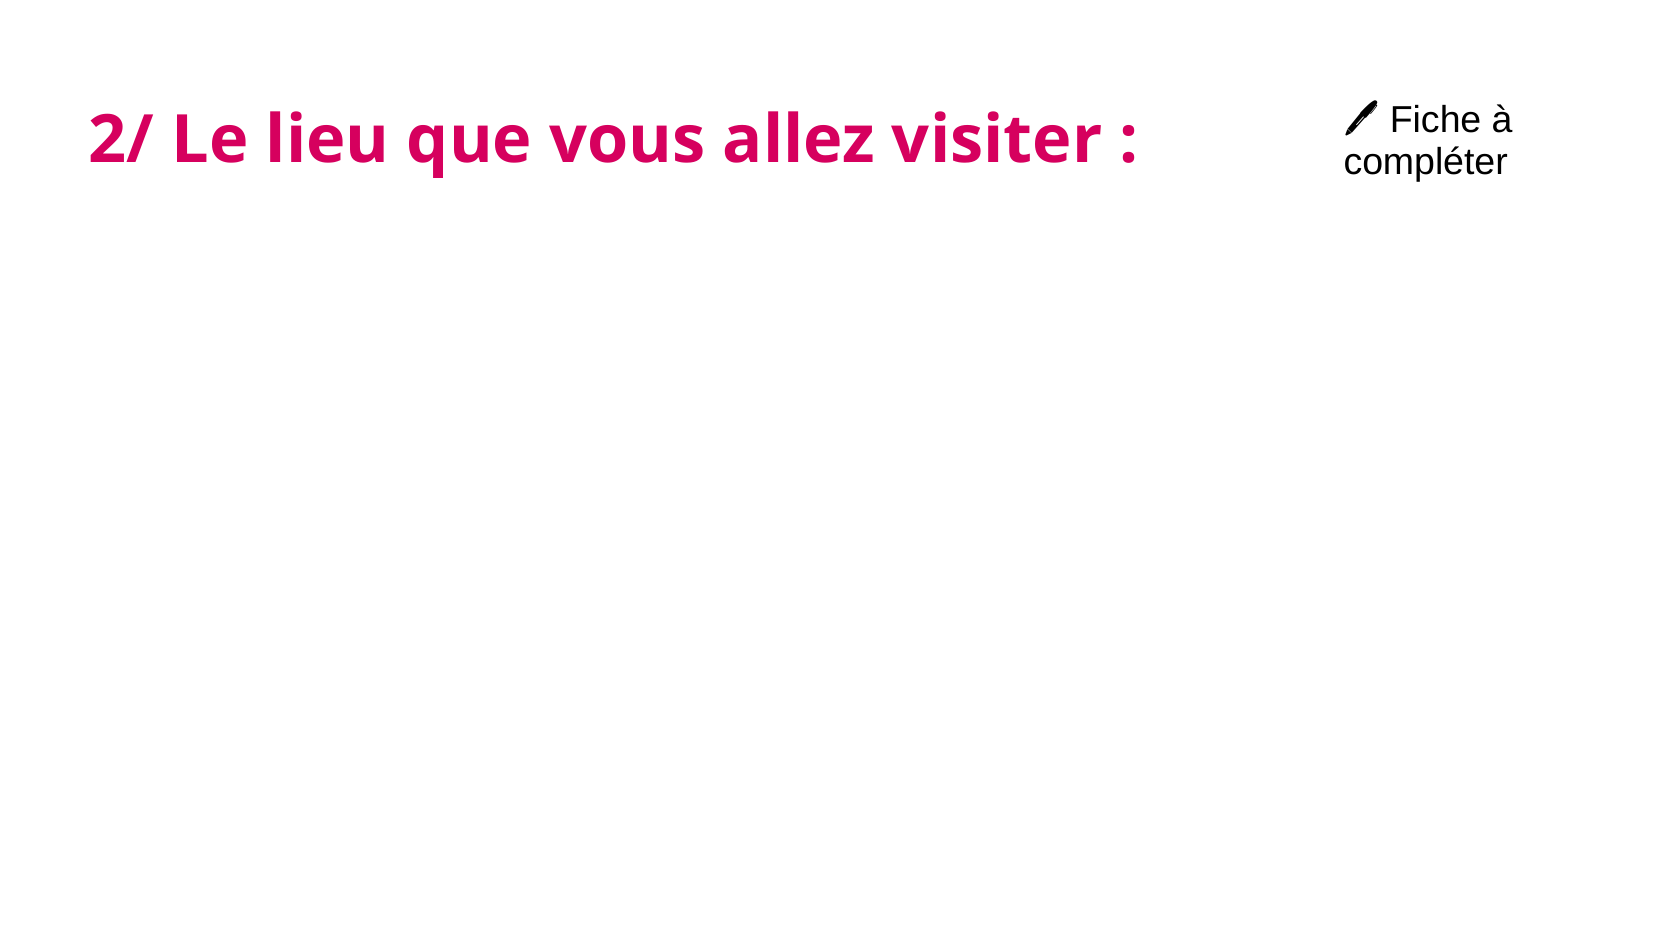

# 2/ Le lieu que vous allez visiter :
🖊 ️Fiche à compléter